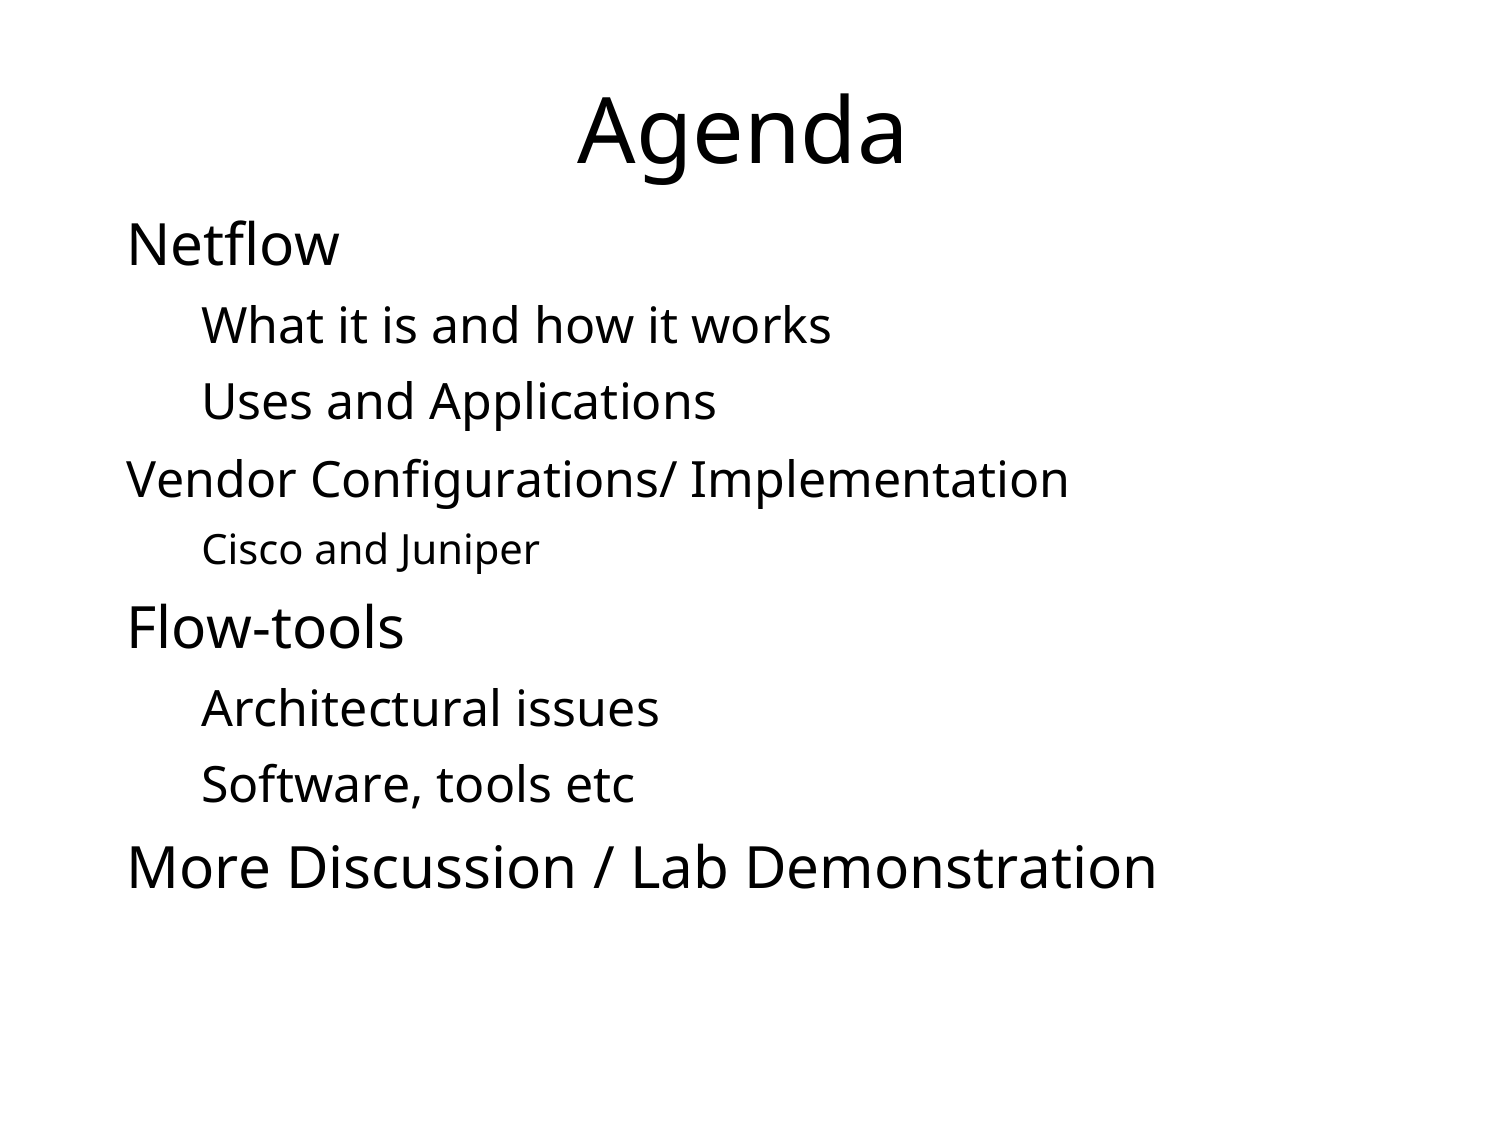

# Agenda
Netflow
What it is and how it works
Uses and Applications
Vendor Configurations/ Implementation
Cisco and Juniper
Flow-tools
Architectural issues
Software, tools etc
More Discussion / Lab Demonstration